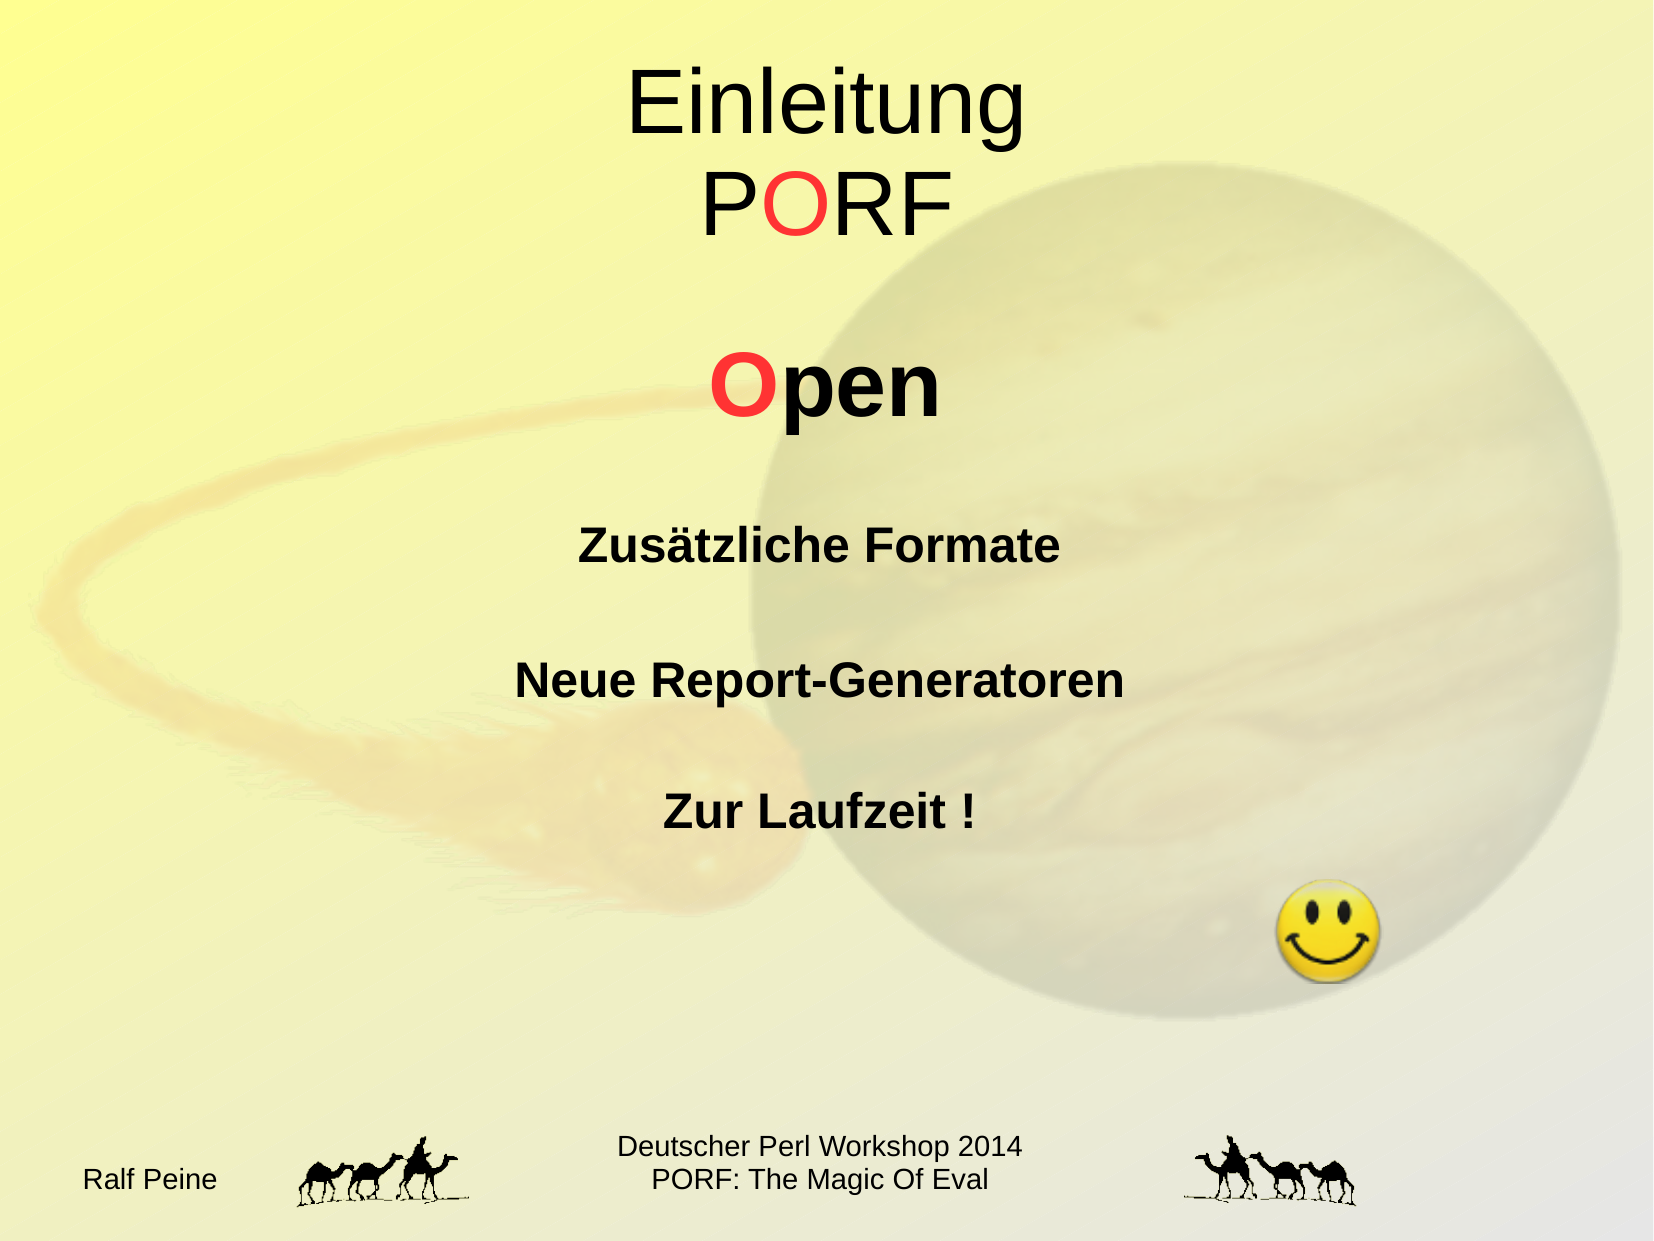

# Einleitung PORF
Open
Zusätzliche Formate
Neue Report-Generatoren
Zur Laufzeit !